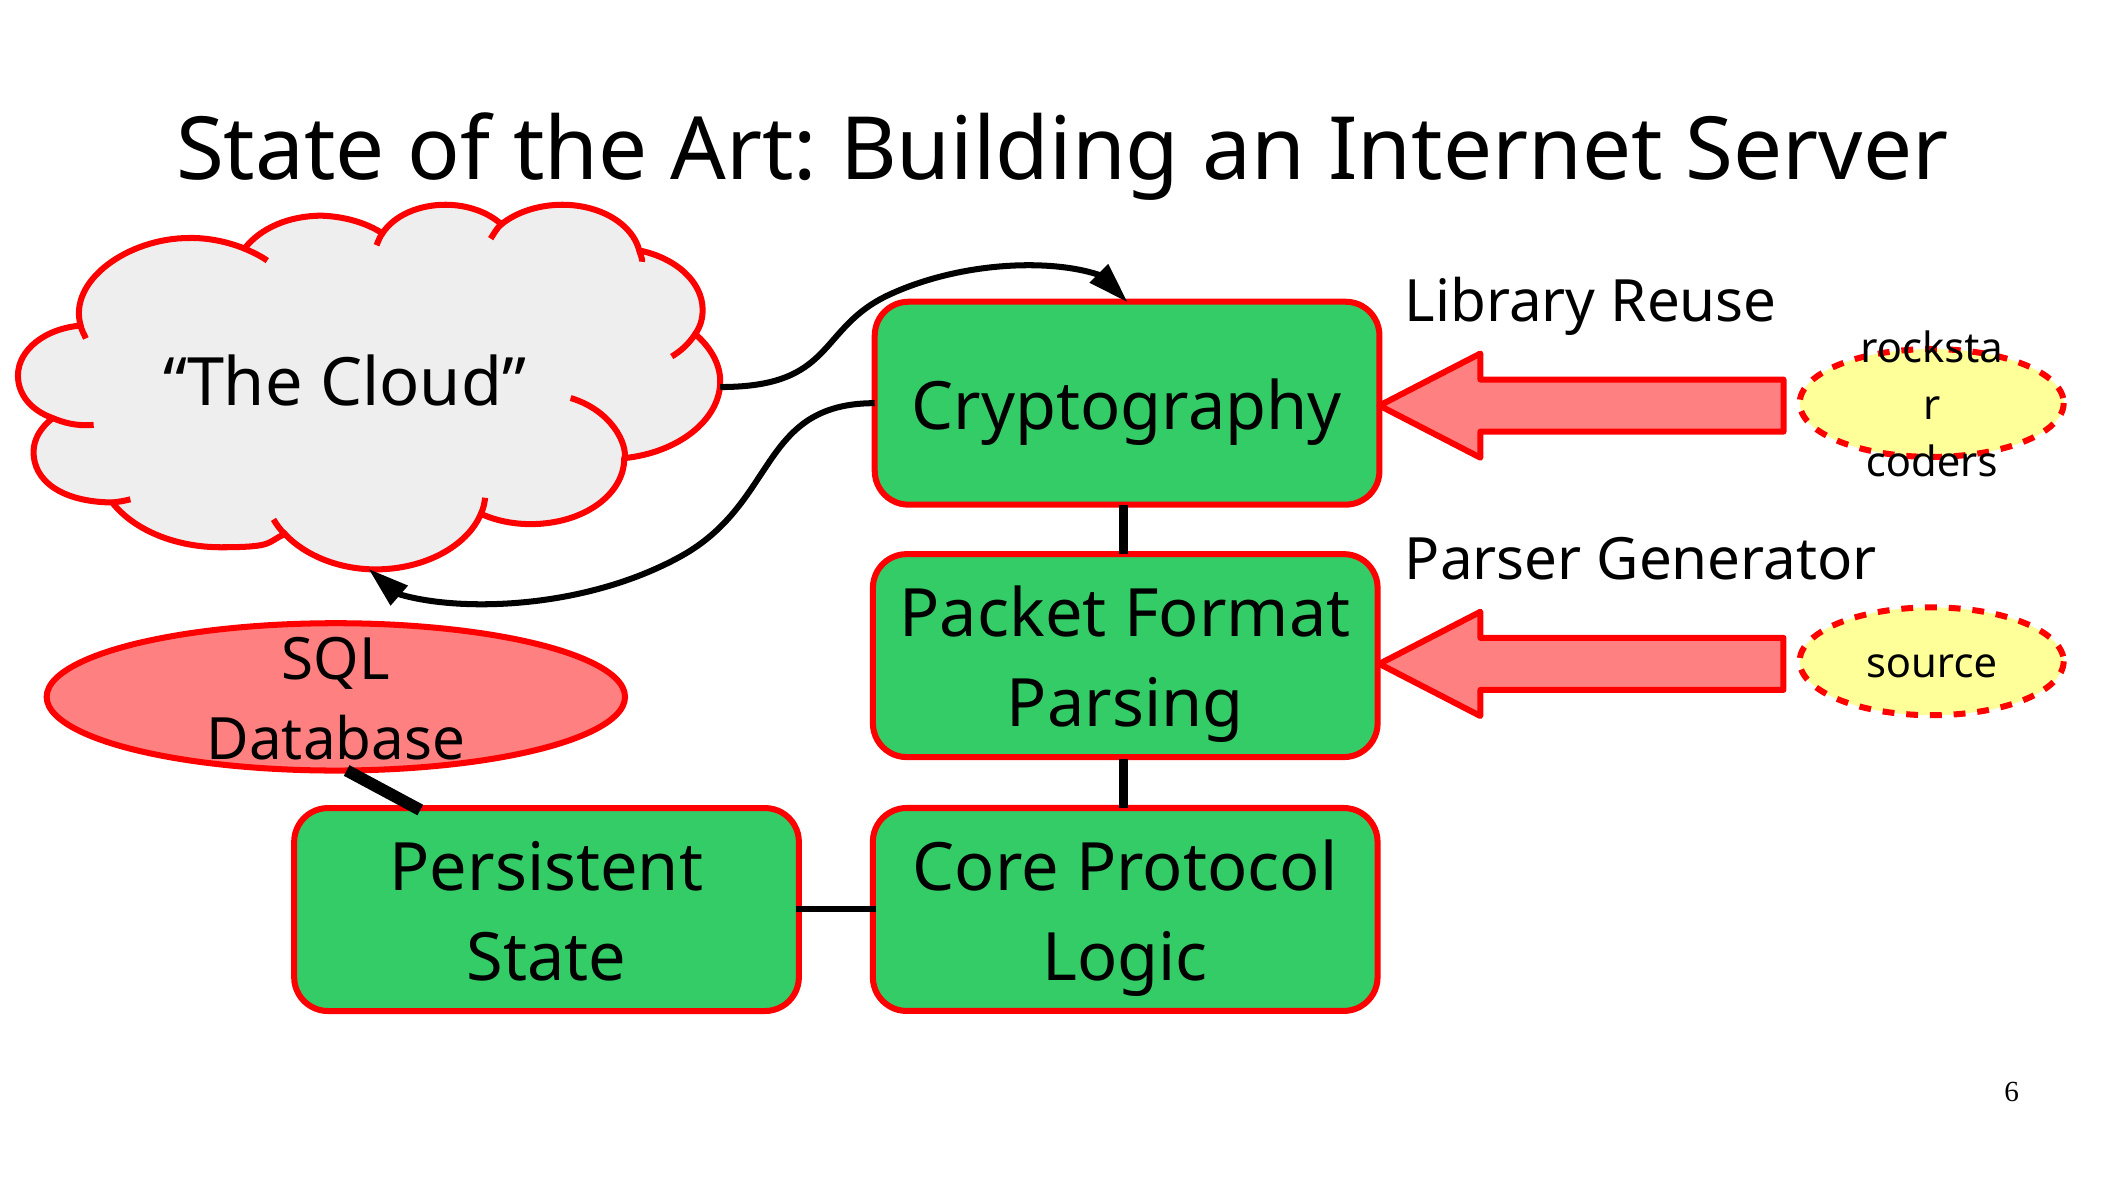

# State of the Art: Building an Internet Server
“The Cloud”
Library Reuse
rockstar
coders
Cryptography
Parser Generator
source
Packet Format Parsing
SQL Database
Core Protocol Logic
Persistent State
6